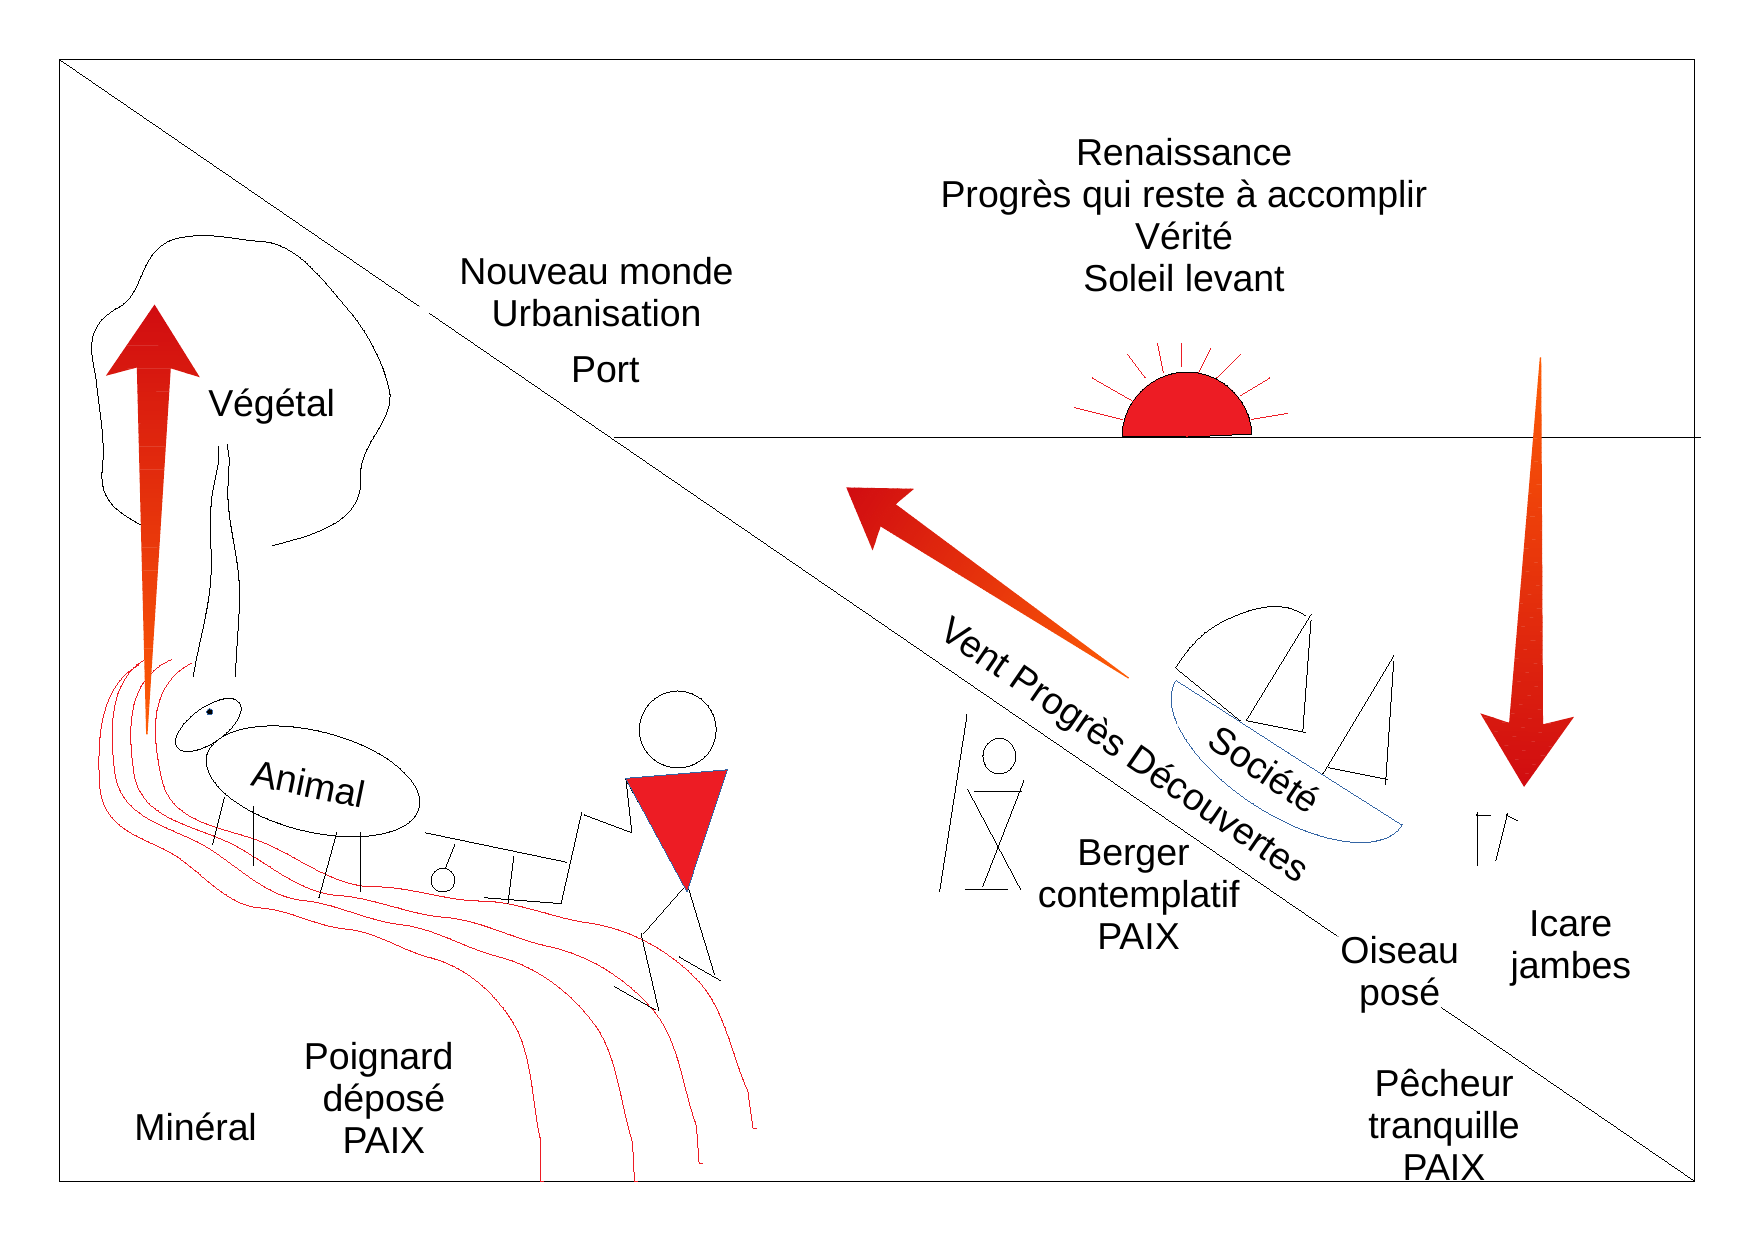

Renaissance
Progrès qui reste à accomplir
Vérité
Soleil levant
Nouveau monde
Urbanisation
Port
Végétal
Vent Progrès Découvertes
Société
Animal
Berger
contemplatif
PAIX
Icare
jambes
Oiseau
posé
Poignard
déposé
PAIX
Pêcheur
tranquille
PAIX
Minéral